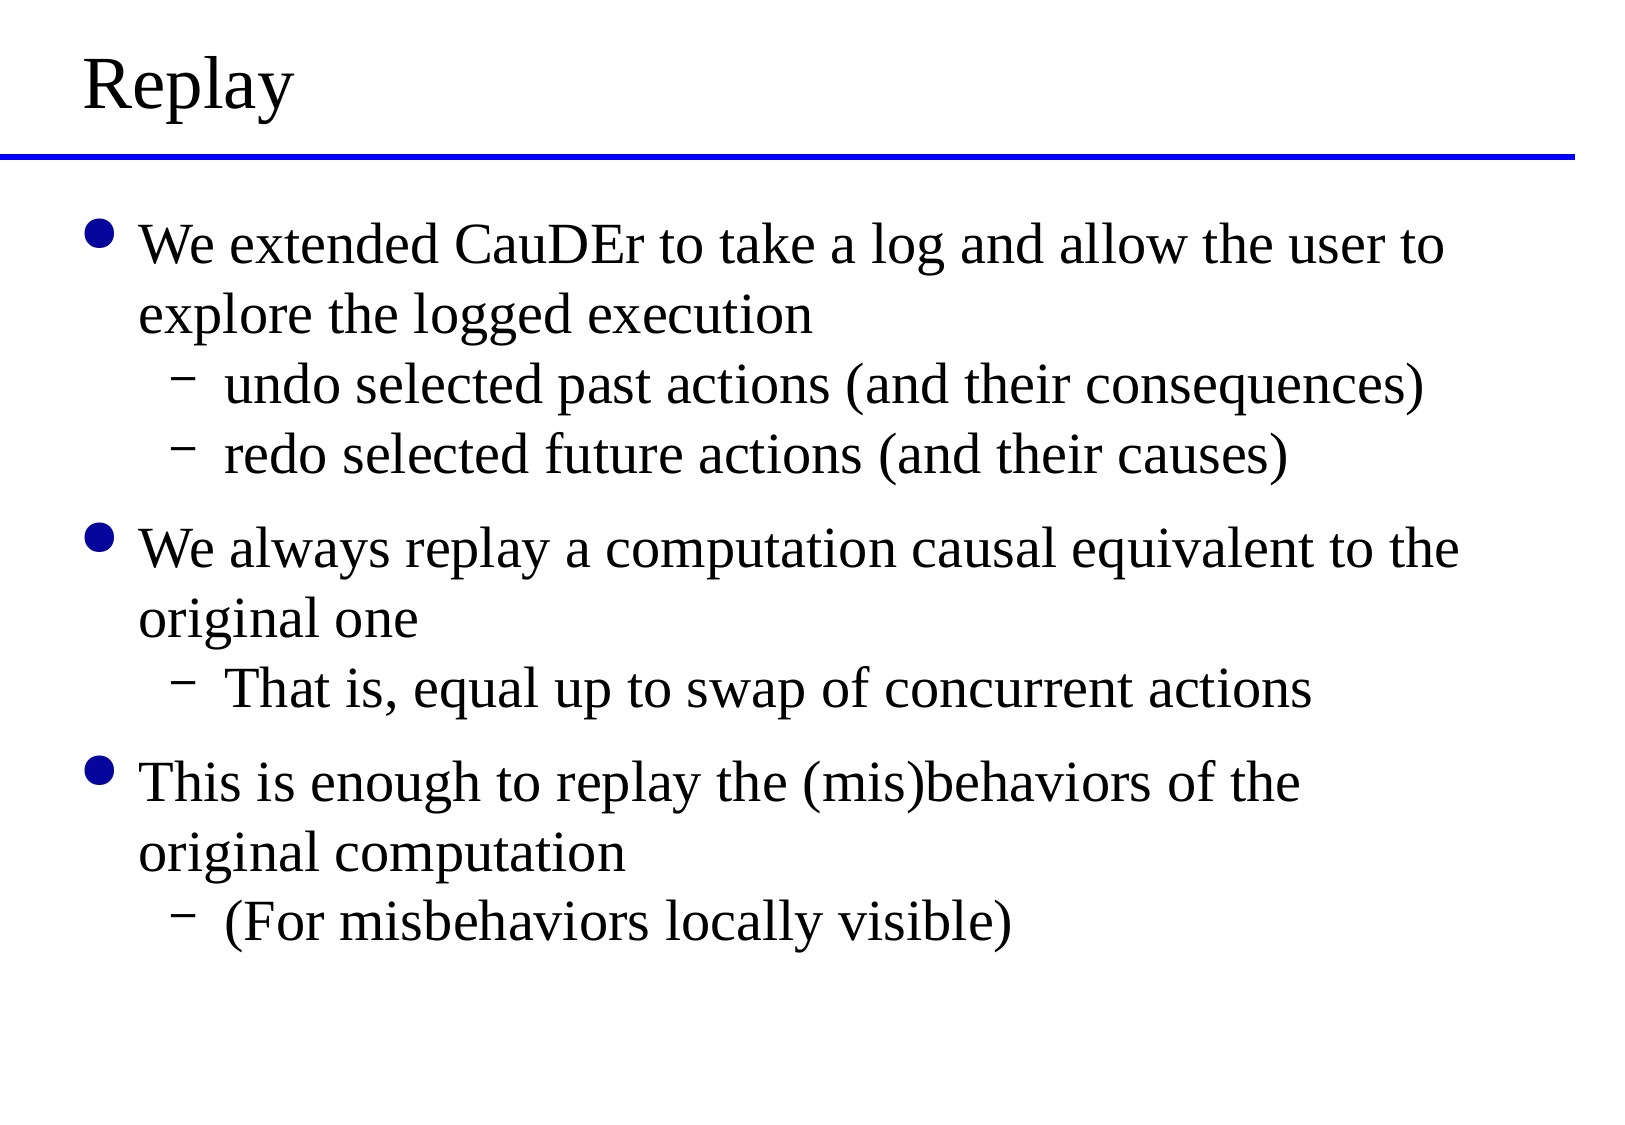

# Replay
We extended CauDEr to take a log and allow the user to explore the logged execution
undo selected past actions (and their consequences)
redo selected future actions (and their causes)
We always replay a computation causal equivalent to the original one
That is, equal up to swap of concurrent actions
This is enough to replay the (mis)behaviors of the original computation
(For misbehaviors locally visible)